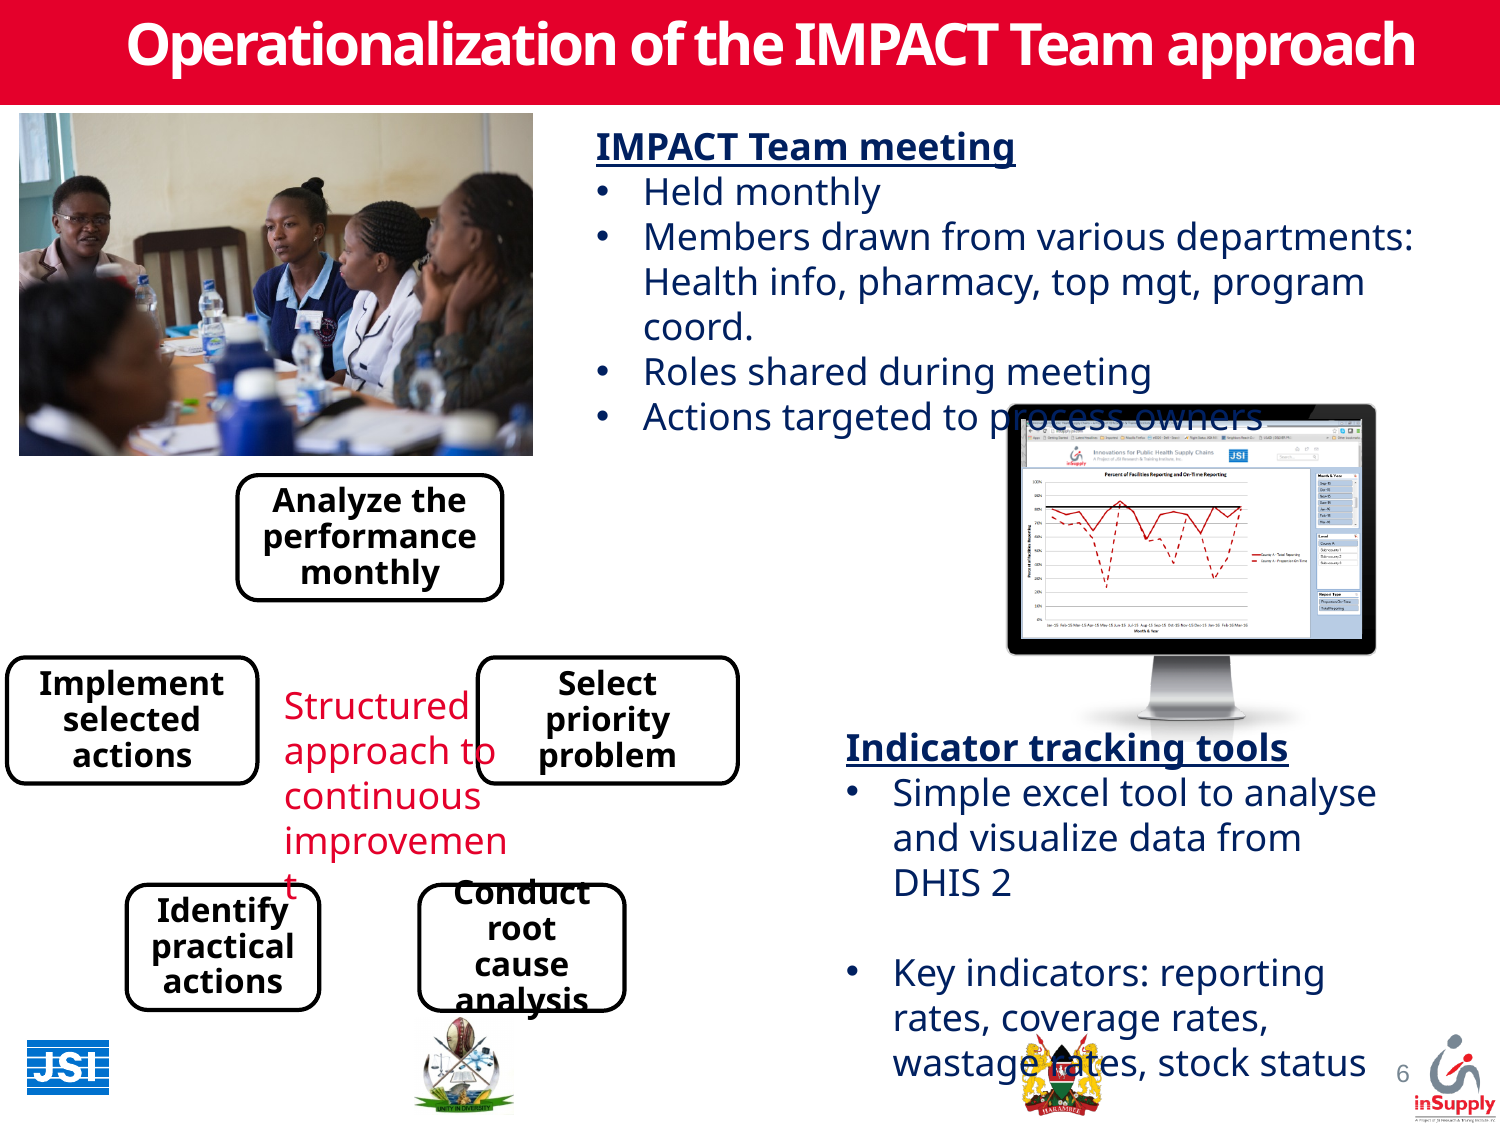

Operationalization of the IMPACT Team approach
IMPACT Team meeting
Held monthly
Members drawn from various departments: Health info, pharmacy, top mgt, program coord.
Roles shared during meeting
Actions targeted to process owners
Indicator tracking tools
Simple excel tool to analyse and visualize data from DHIS 2
Key indicators: reporting rates, coverage rates, wastage rates, stock status
Analyze the performance monthly
Implement selected actions
Select priority problem
Structured approach to continuous improvement
Identify practical actions
Conduct root cause analysis